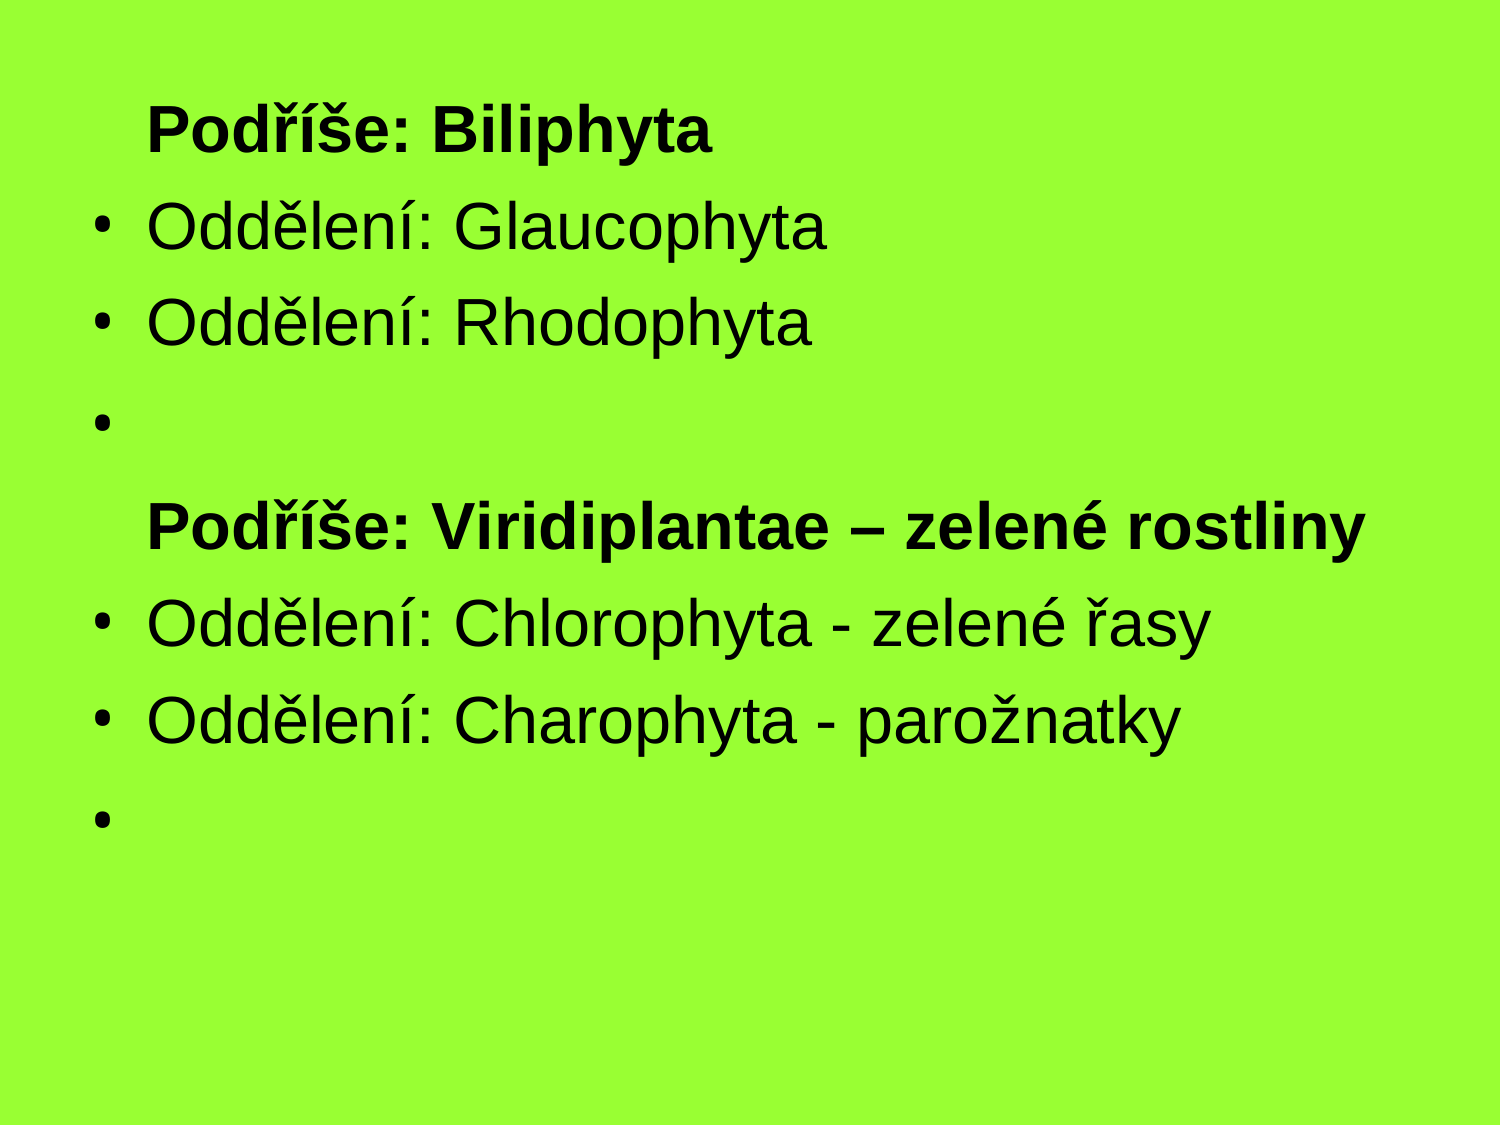

#
Podříše: Biliphyta
Oddělení: Glaucophyta
Oddělení: Rhodophyta
Podříše: Viridiplantae – zelené rostliny
Oddělení: Chlorophyta - zelené řasy
Oddělení: Charophyta - parožnatky